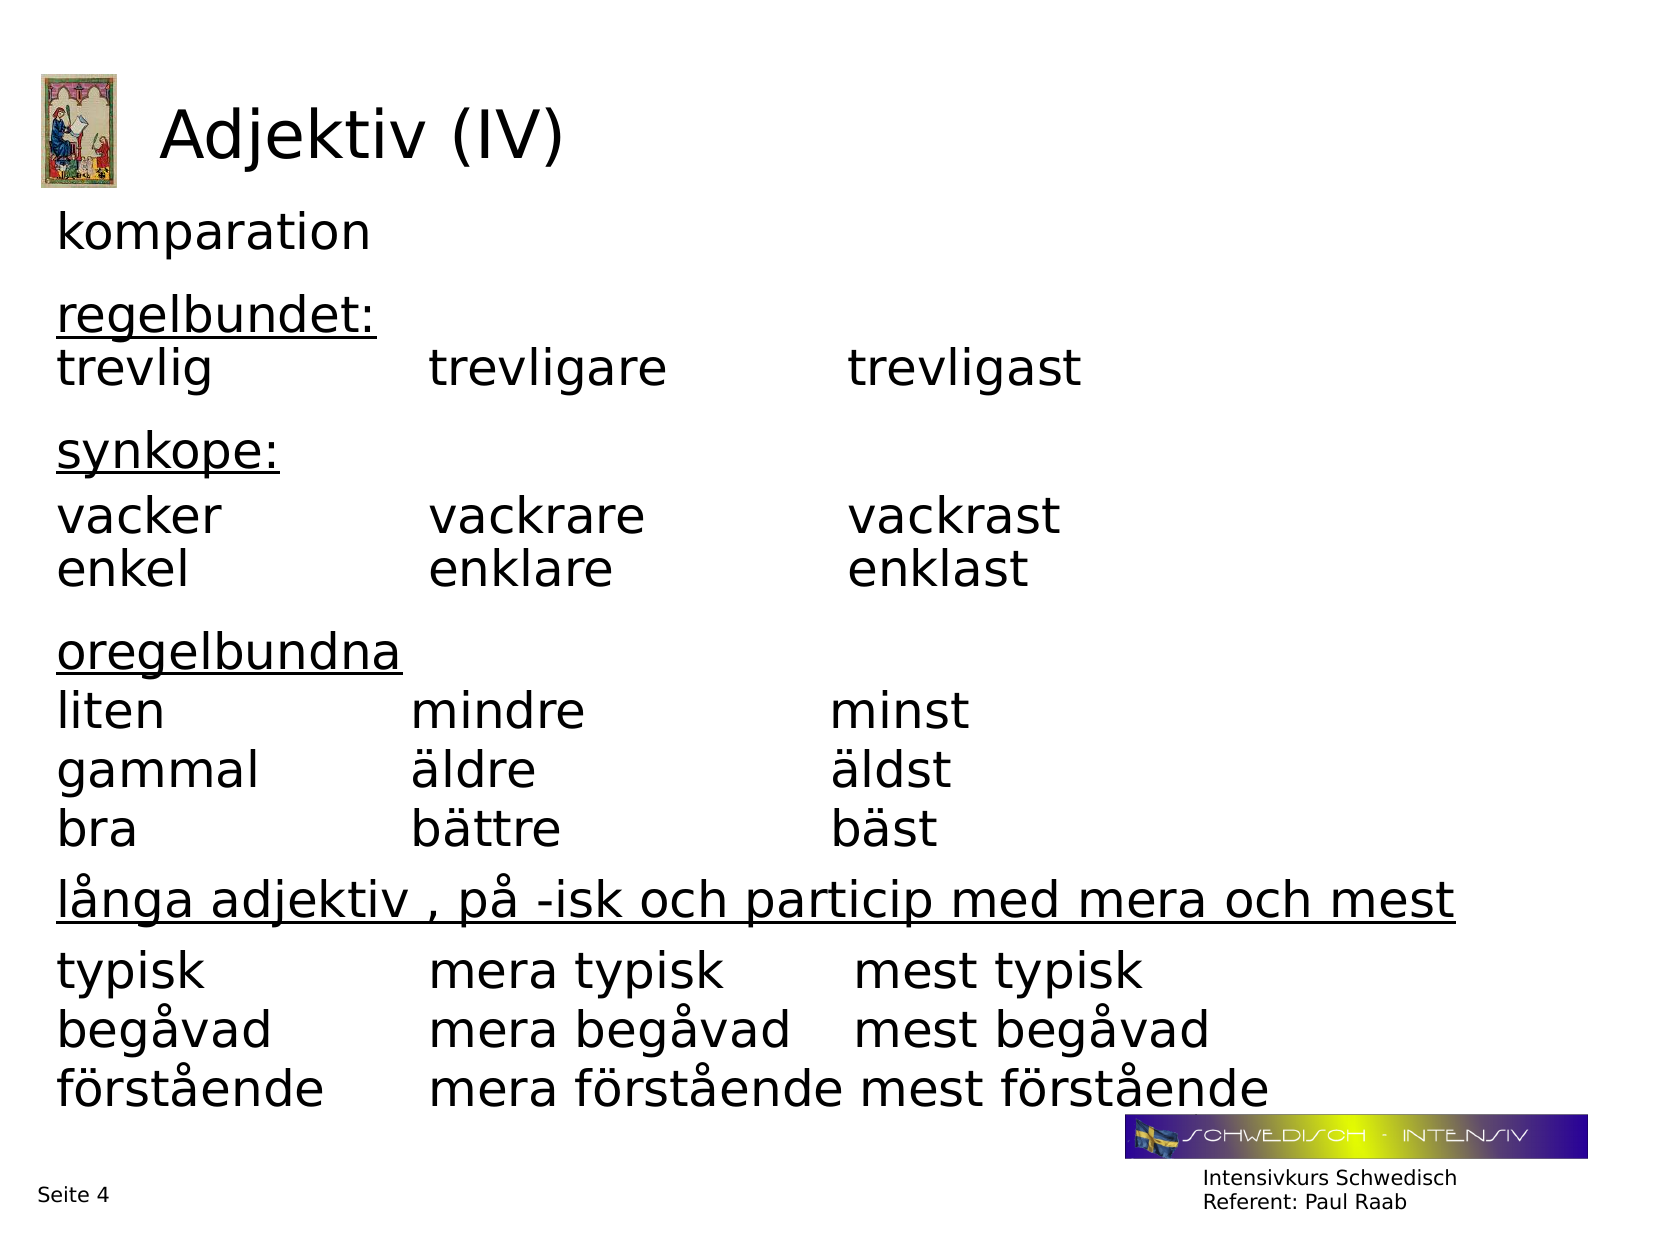

Adjektiv (IV)
komparation
regelbundet:
trevlig
trevligare
trevligast
synkope:
vacker
vackrare
vackrast
enkel
enklare
enklast
oregelbundna
liten
mindre
minst
gammal
äldre
äldst
bra
bättre
bäst
långa adjektiv , på -isk och particip med mera och mest
typisk
mera typisk
mest typisk
begåvad
mera begåvad
mest begåvad
förstående
mera förstående
mest förstående